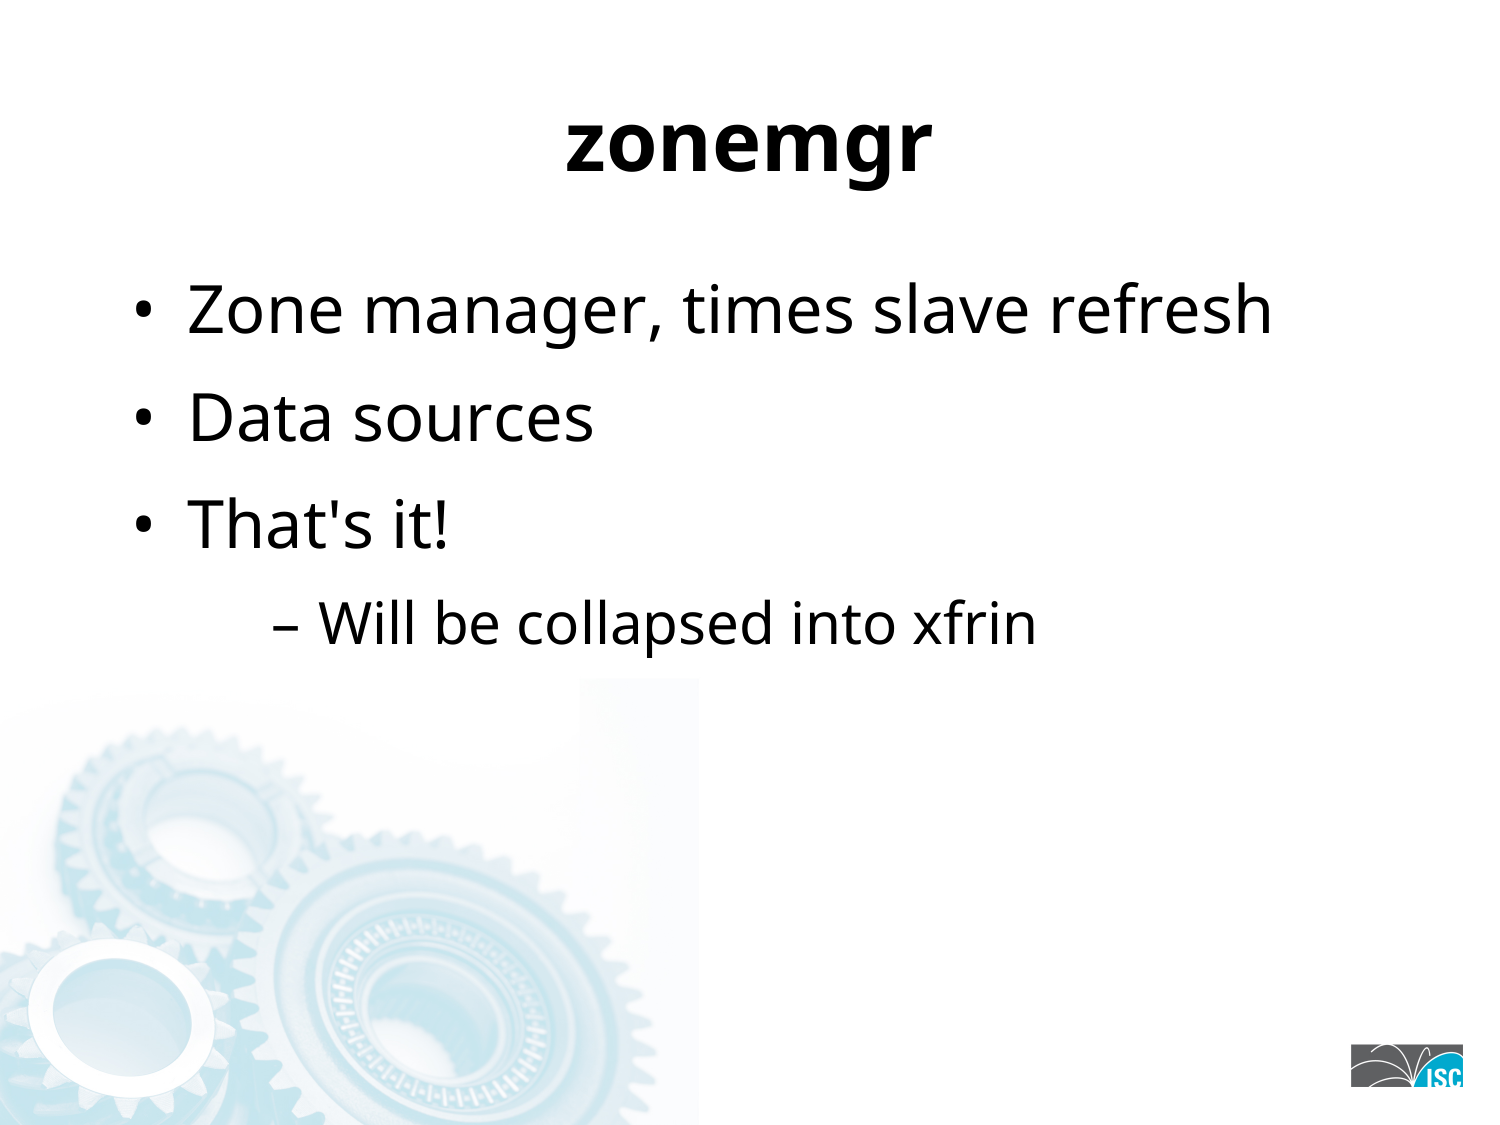

# zonemgr
Zone manager, times slave refresh
Data sources
That's it!
Will be collapsed into xfrin